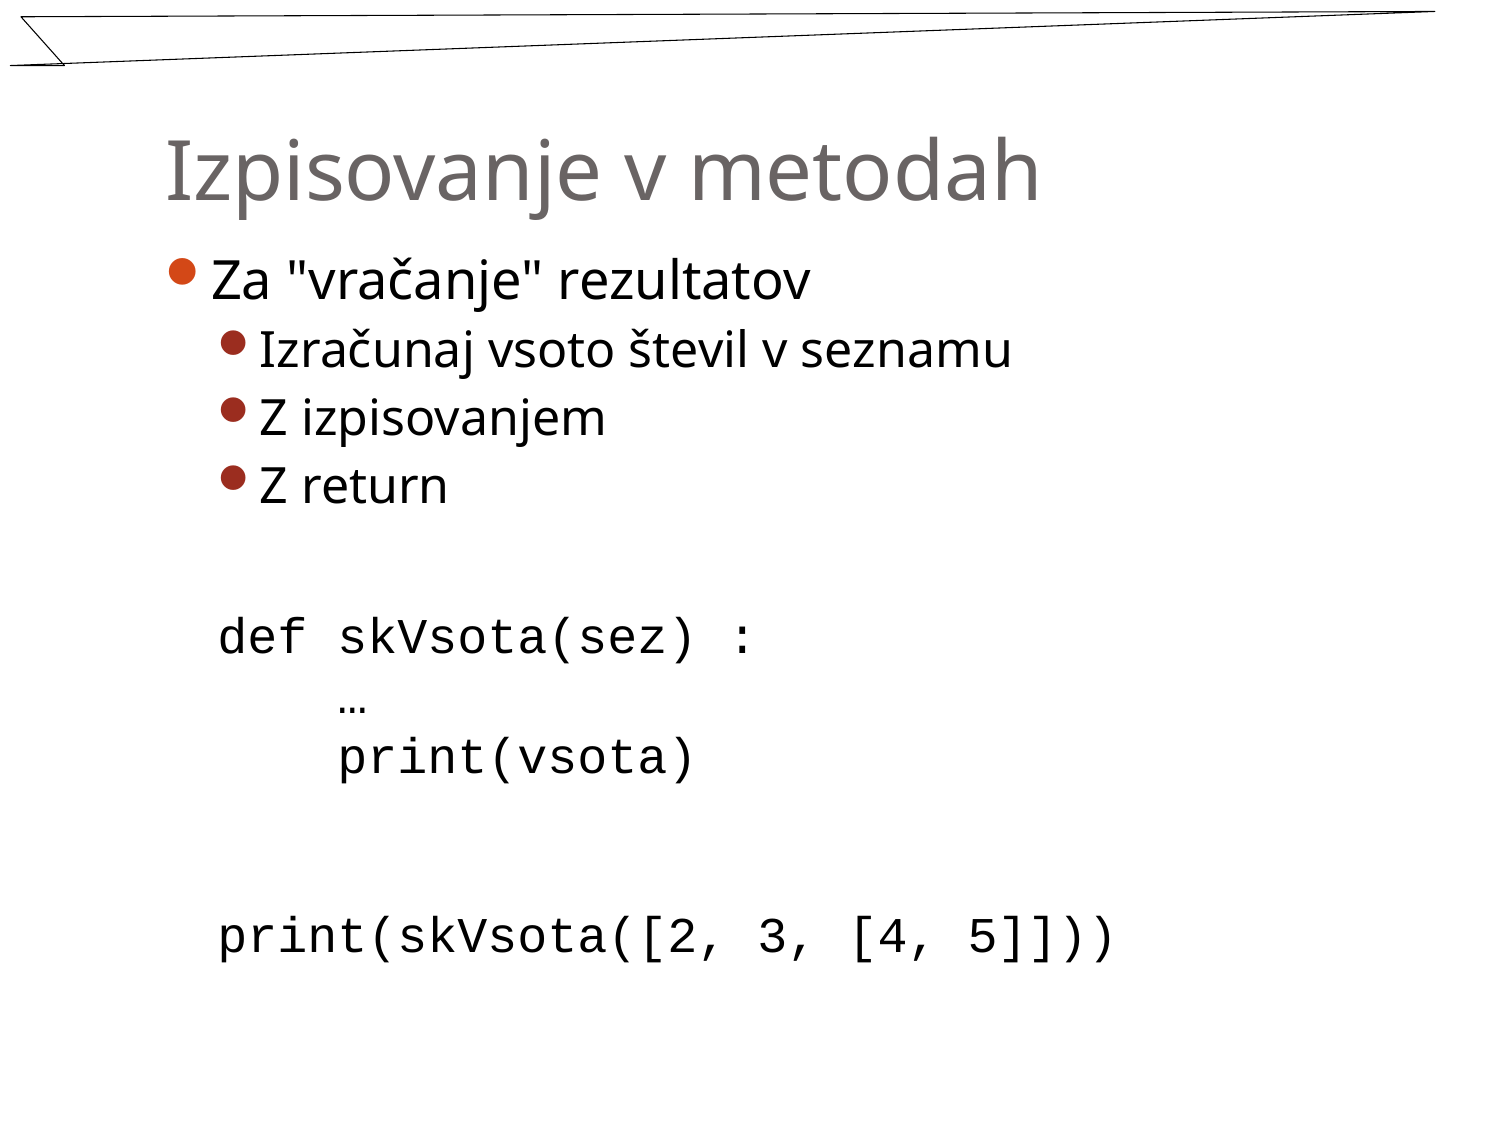

# Izpisovanje v metodah
Za "vračanje" rezultatov
Izračunaj vsoto števil v seznamu
Z izpisovanjem
Z return
def skVsota(sez) :
 …
 print(vsota)
print(skVsota([2, 3, [4, 5]]))